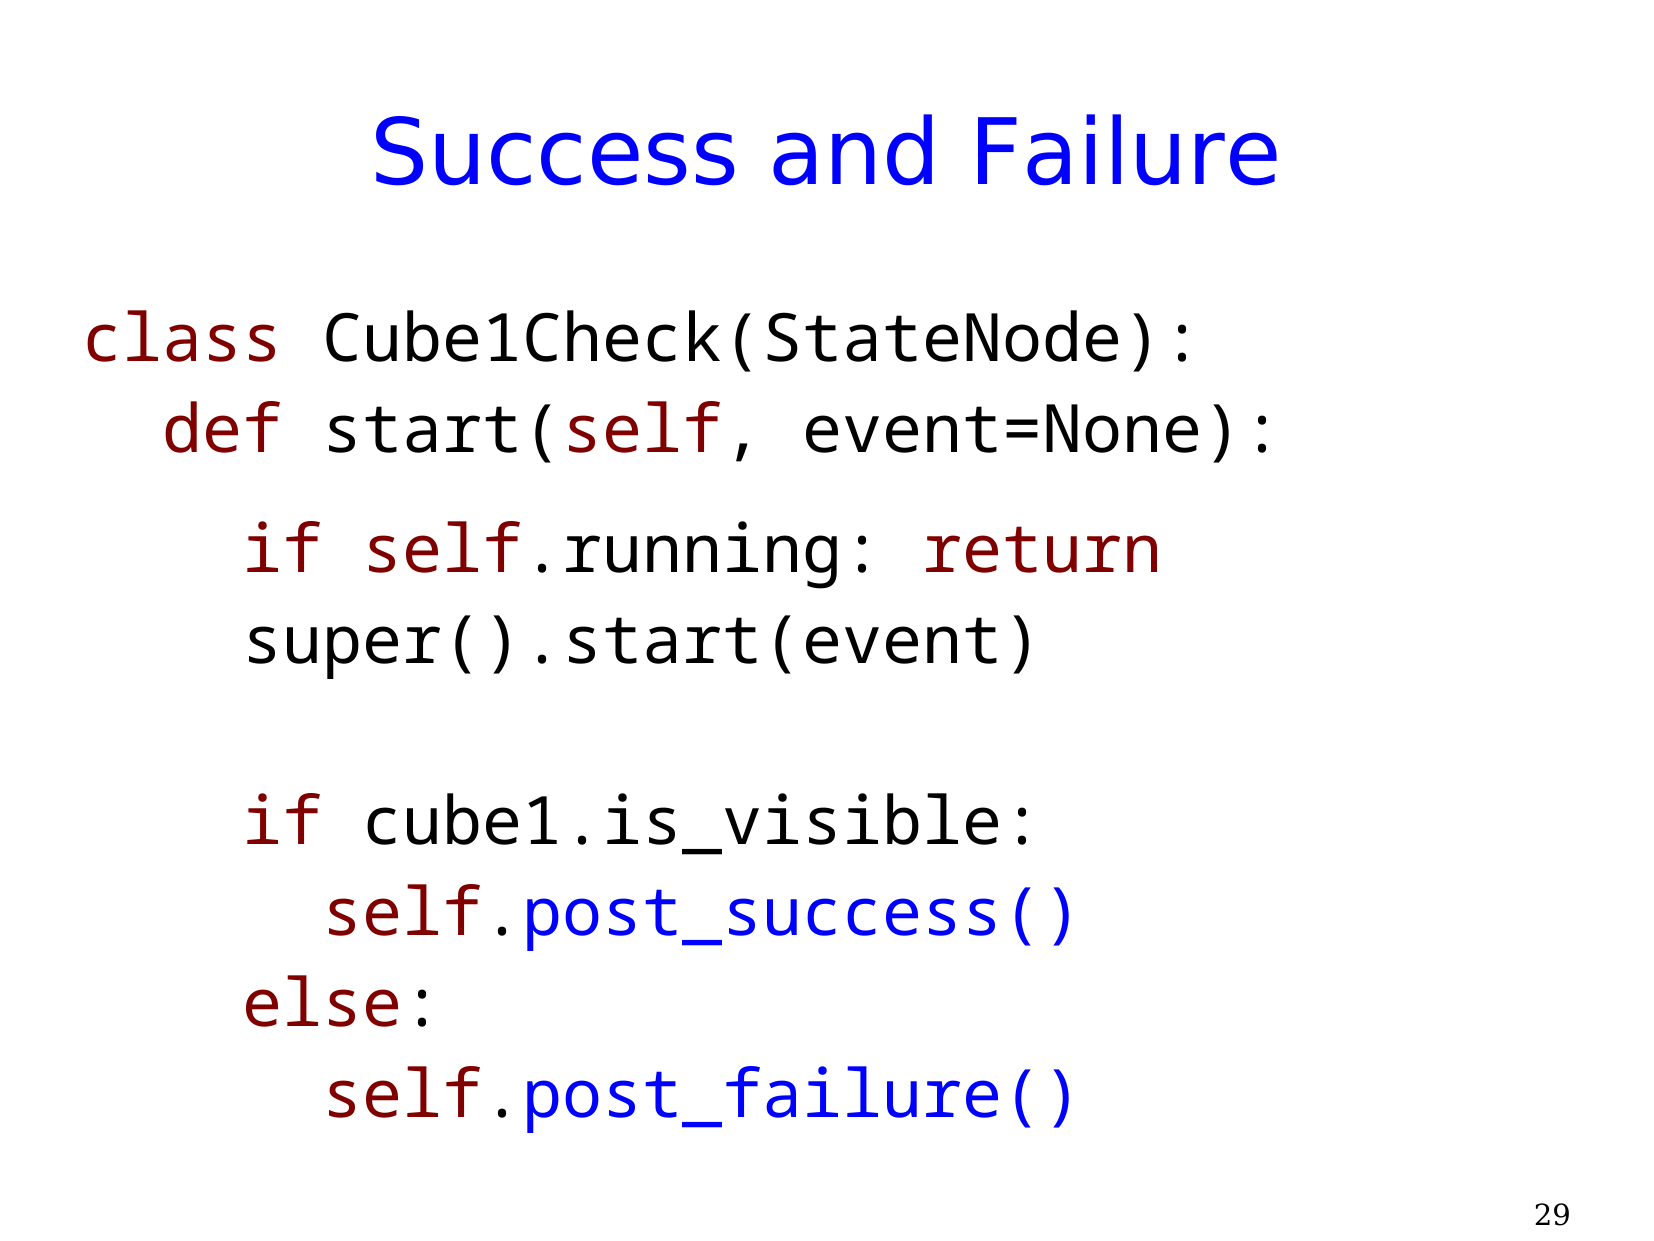

# Success and Failure
class Cube1Check(StateNode):
 def start(self, event=None):
 if self.running: return
 super().start(event)
 if cube1.is_visible:
 self.post_success()
 else:
 self.post_failure()
29